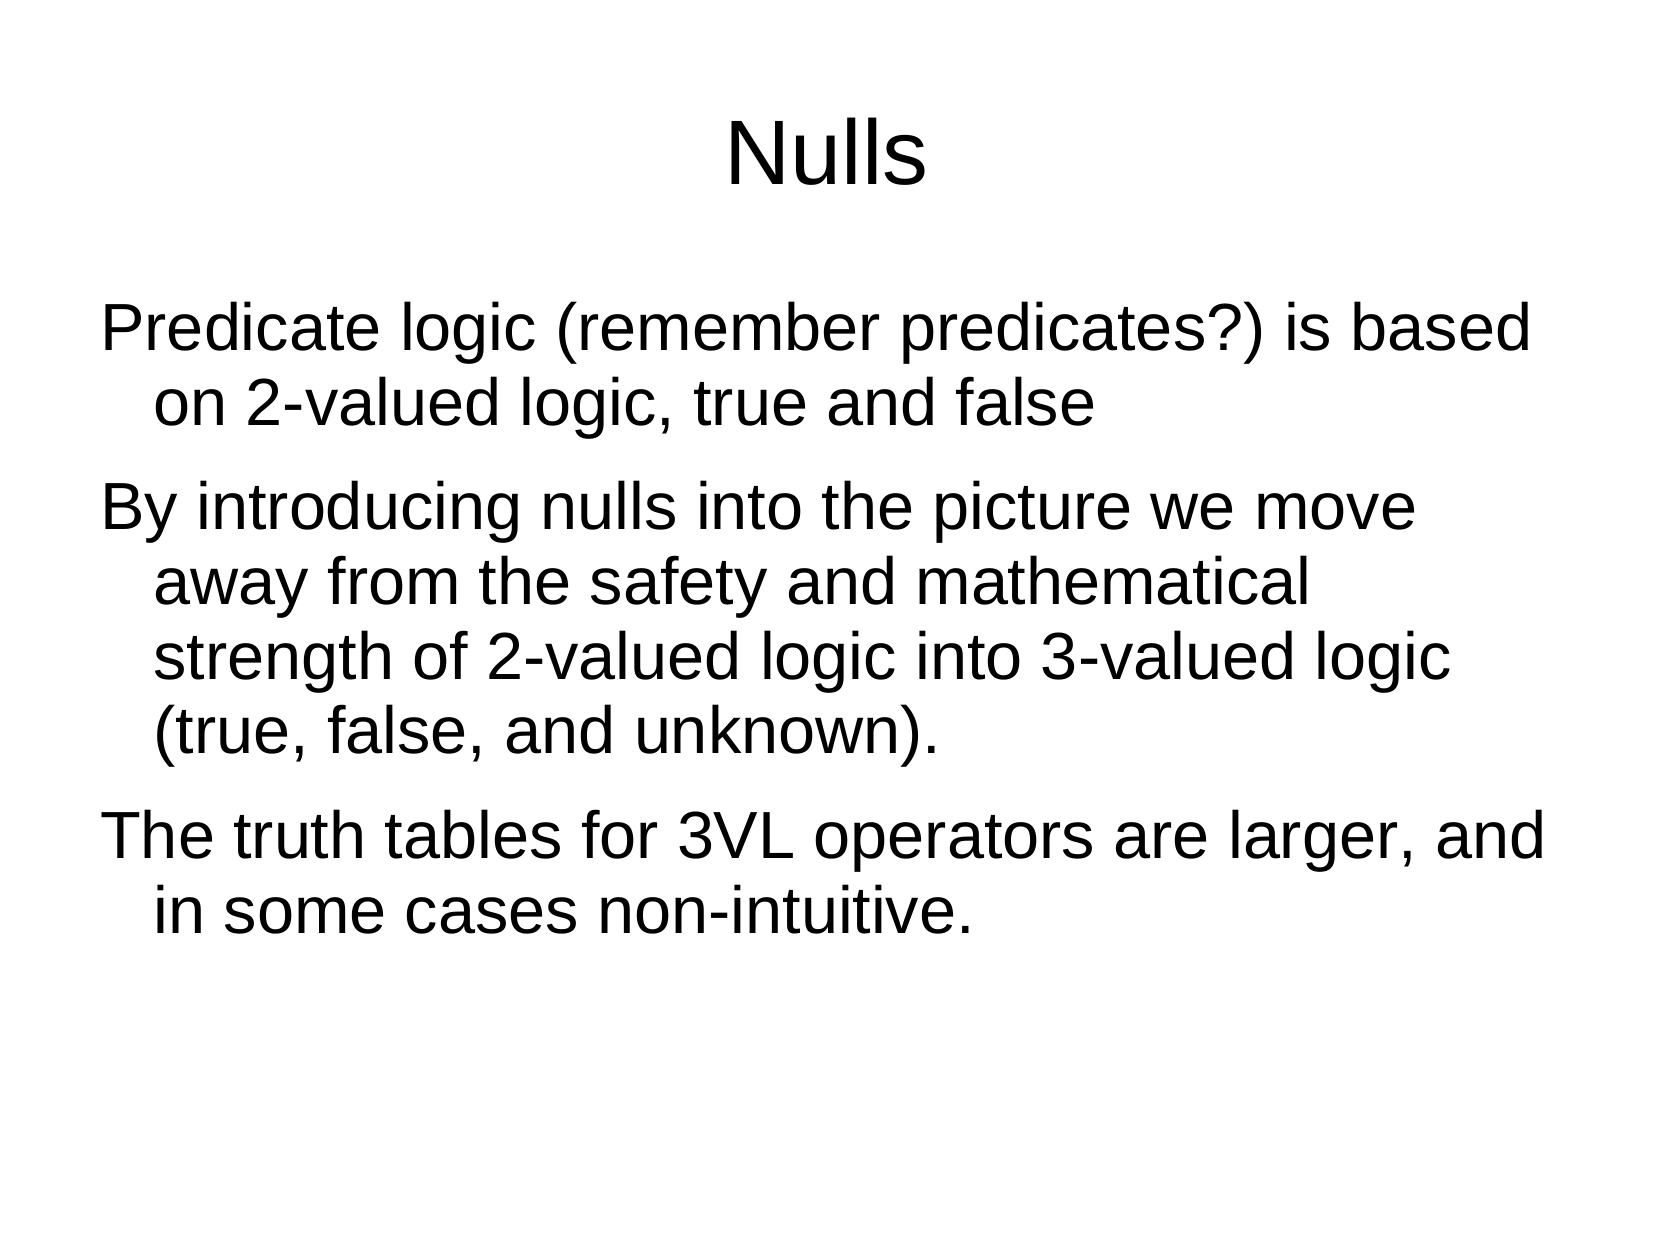

# Nulls
Predicate logic (remember predicates?) is based on 2-valued logic, true and false
By introducing nulls into the picture we move away from the safety and mathematical strength of 2-valued logic into 3-valued logic (true, false, and unknown).
The truth tables for 3VL operators are larger, and in some cases non-intuitive.